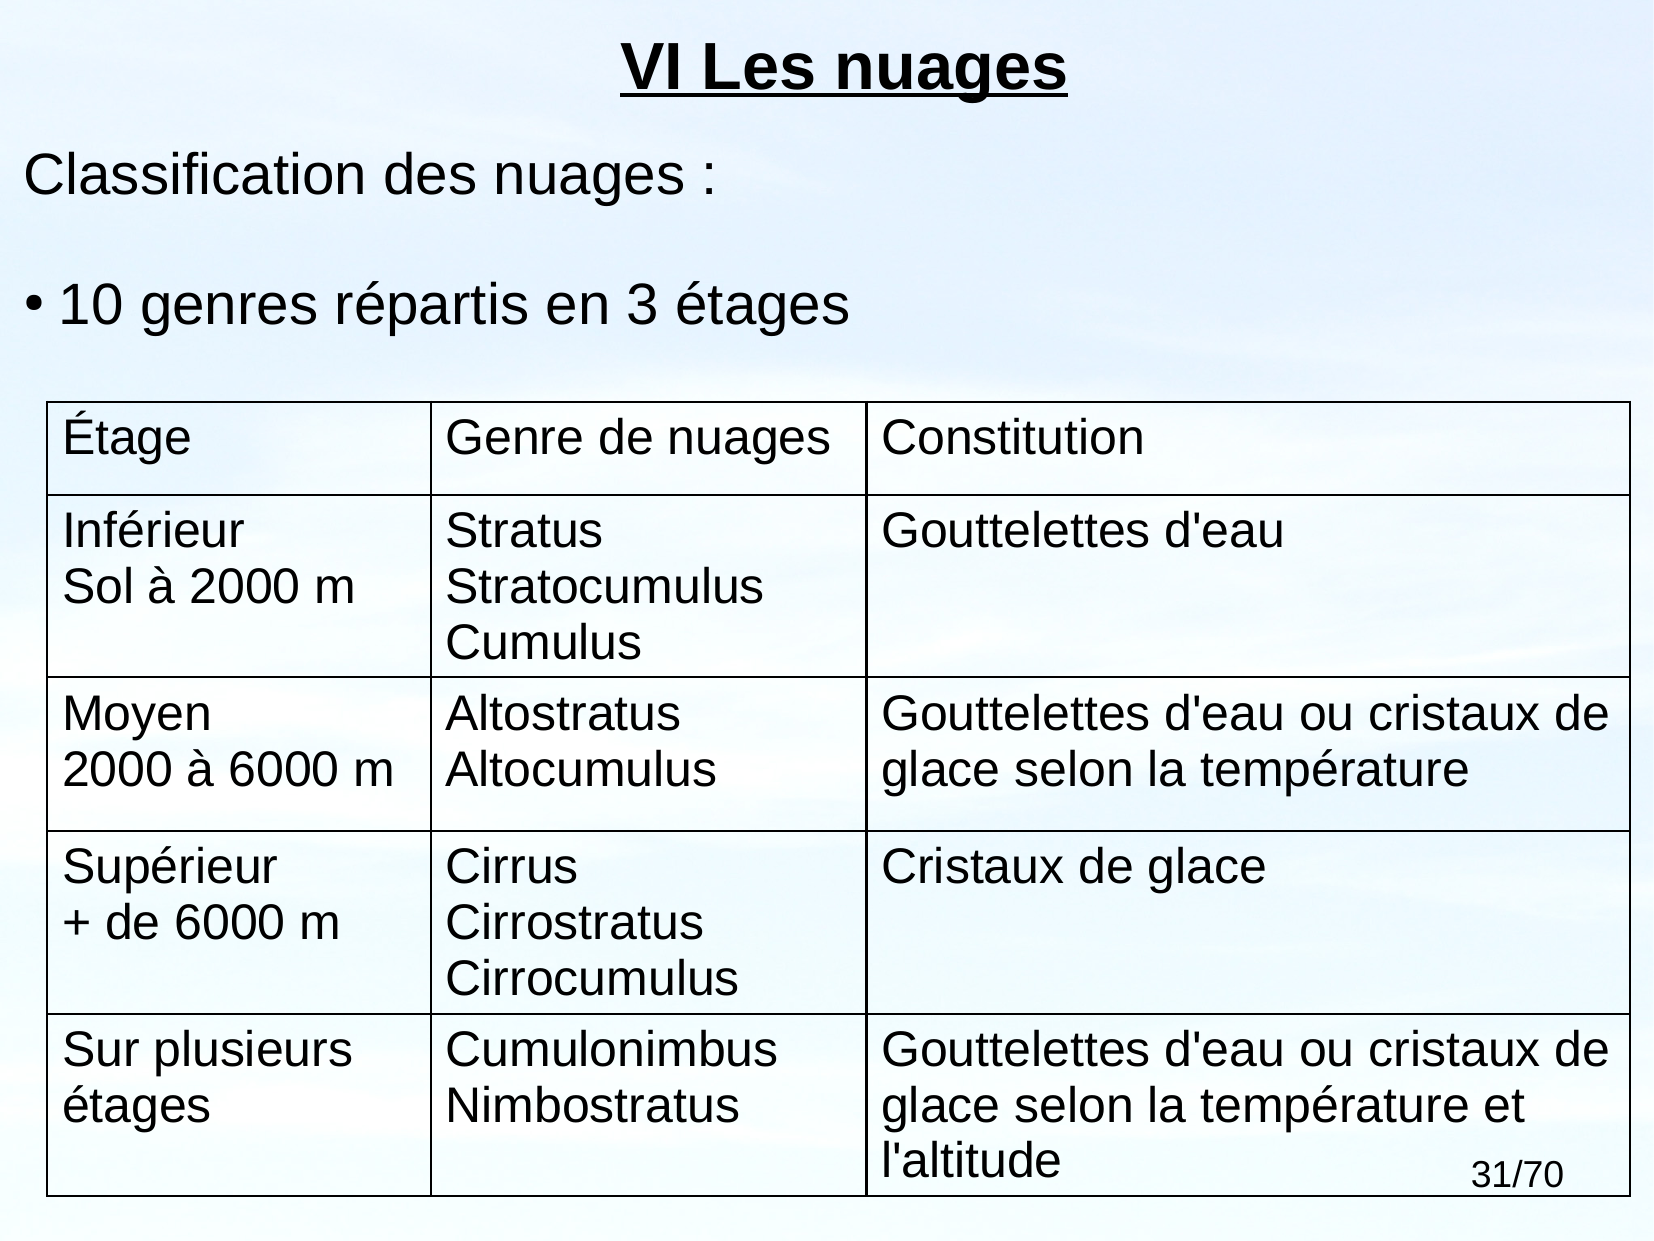

# VI Les nuages
Classification des nuages :
10 genres répartis en 3 étages
| Étage | Genre de nuages | Constitution |
| --- | --- | --- |
| Inférieur Sol à 2000 m | Stratus Stratocumulus Cumulus | Gouttelettes d'eau |
| Moyen 2000 à 6000 m | Altostratus Altocumulus | Gouttelettes d'eau ou cristaux de glace selon la température |
| Supérieur + de 6000 m | Cirrus Cirrostratus Cirrocumulus | Cristaux de glace |
| Sur plusieurs étages | Cumulonimbus Nimbostratus | Gouttelettes d'eau ou cristaux de glace selon la température et l'altitude |